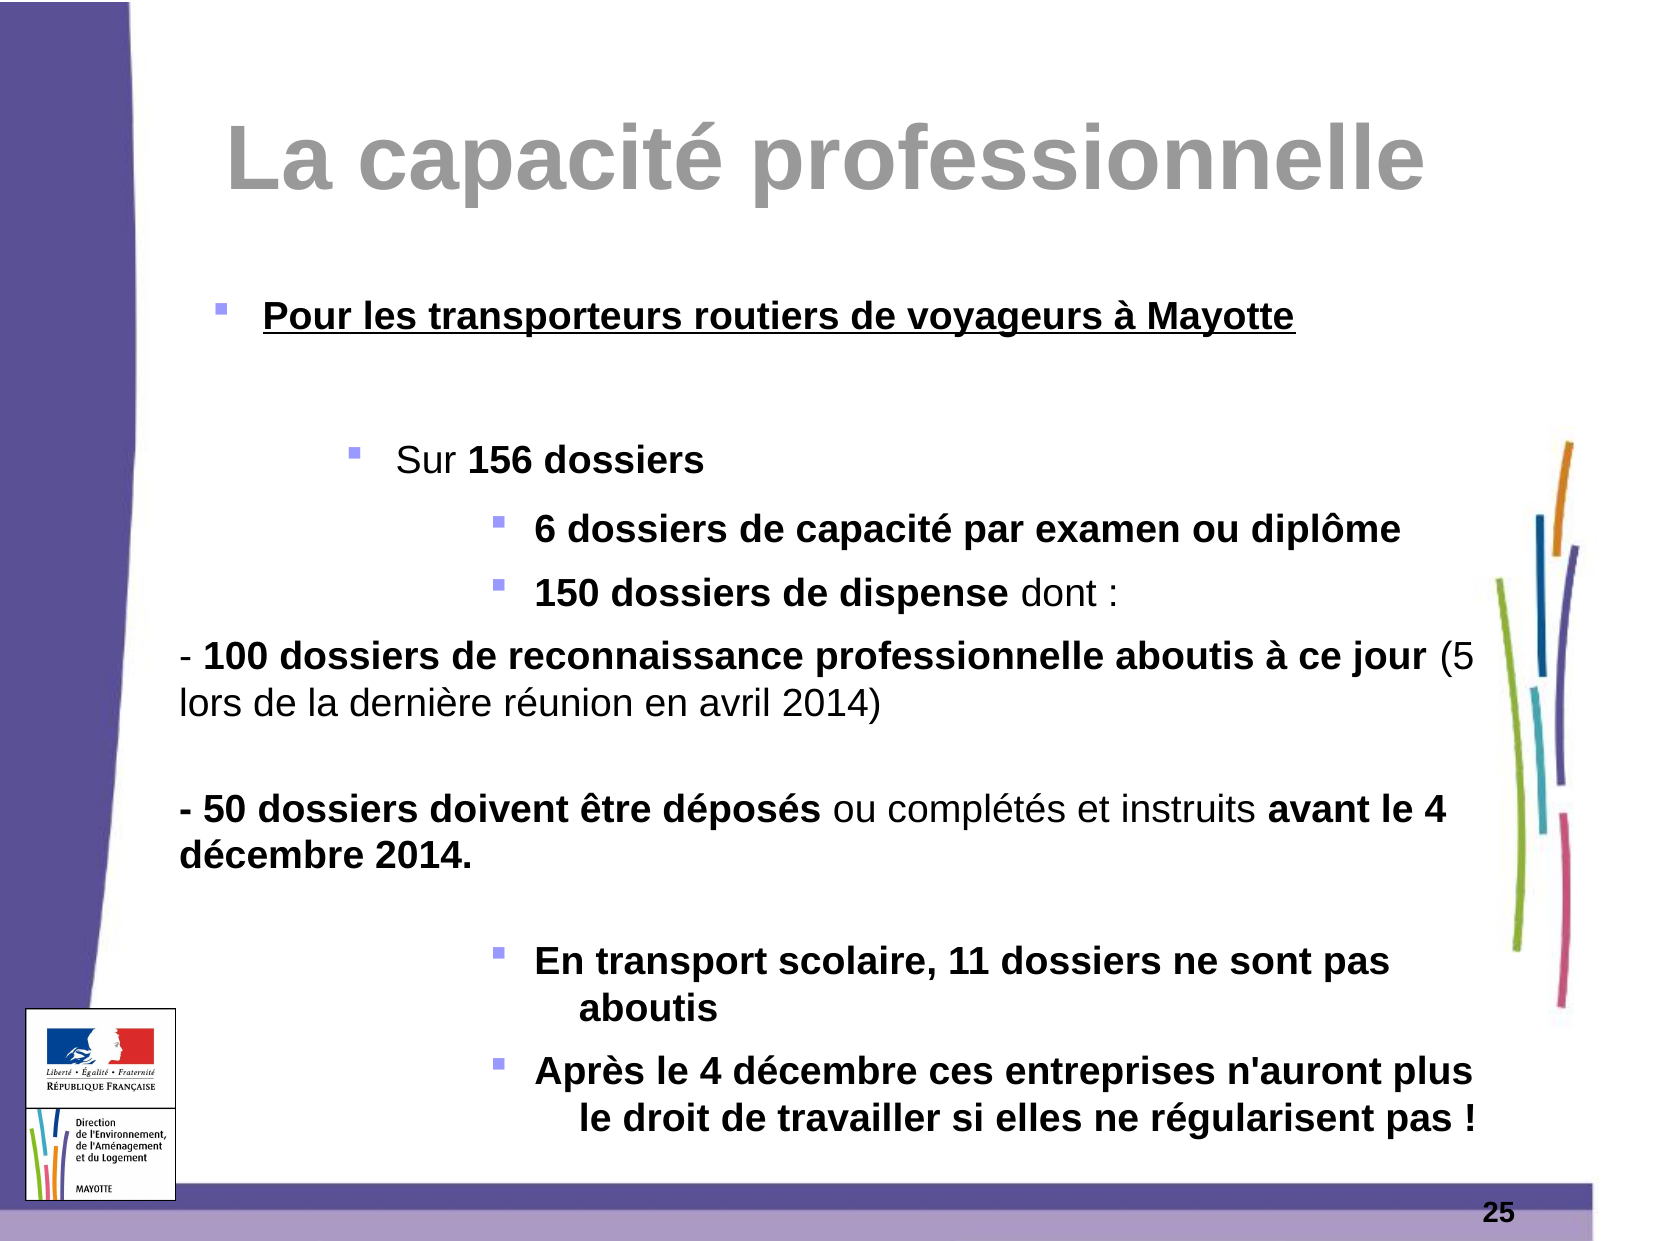

# La capacité professionnelle
Pour les transporteurs routiers de voyageurs à Mayotte
Sur 156 dossiers
6 dossiers de capacité par examen ou diplôme
150 dossiers de dispense dont :
- 100 dossiers de reconnaissance professionnelle aboutis à ce jour (5 lors de la dernière réunion en avril 2014)
- 50 dossiers doivent être déposés ou complétés et instruits avant le 4 décembre 2014.
En transport scolaire, 11 dossiers ne sont pas aboutis
Après le 4 décembre ces entreprises n'auront plus le droit de travailler si elles ne régularisent pas !